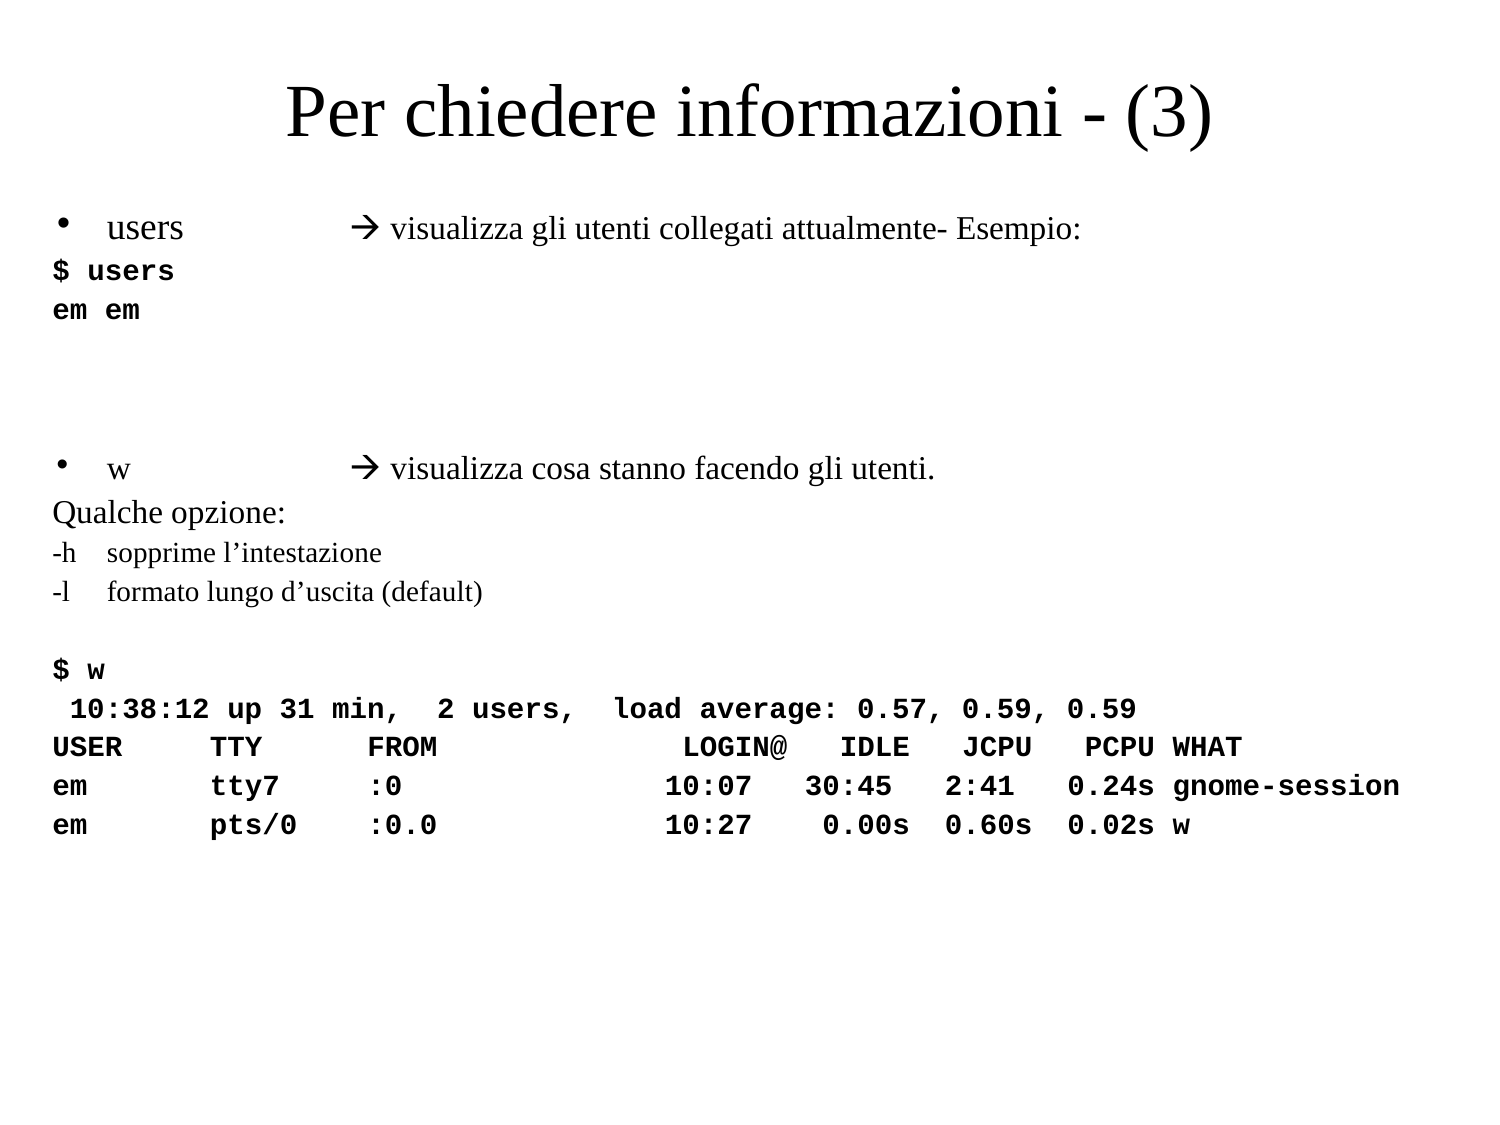

# Per chiedere informazioni - (3)
users		 visualizza gli utenti collegati attualmente- Esempio:
$ users
em em
w 		 visualizza cosa stanno facendo gli utenti.
Qualche opzione:
-h 	sopprime l’intestazione
-l 	formato lungo d’uscita (default)
$ w
 10:38:12 up 31 min, 2 users, load average: 0.57, 0.59, 0.59
USER TTY FROM LOGIN@ IDLE JCPU PCPU WHAT
em tty7 :0 10:07 30:45 2:41 0.24s gnome-session
em pts/0 :0.0 10:27 0.00s 0.60s 0.02s w